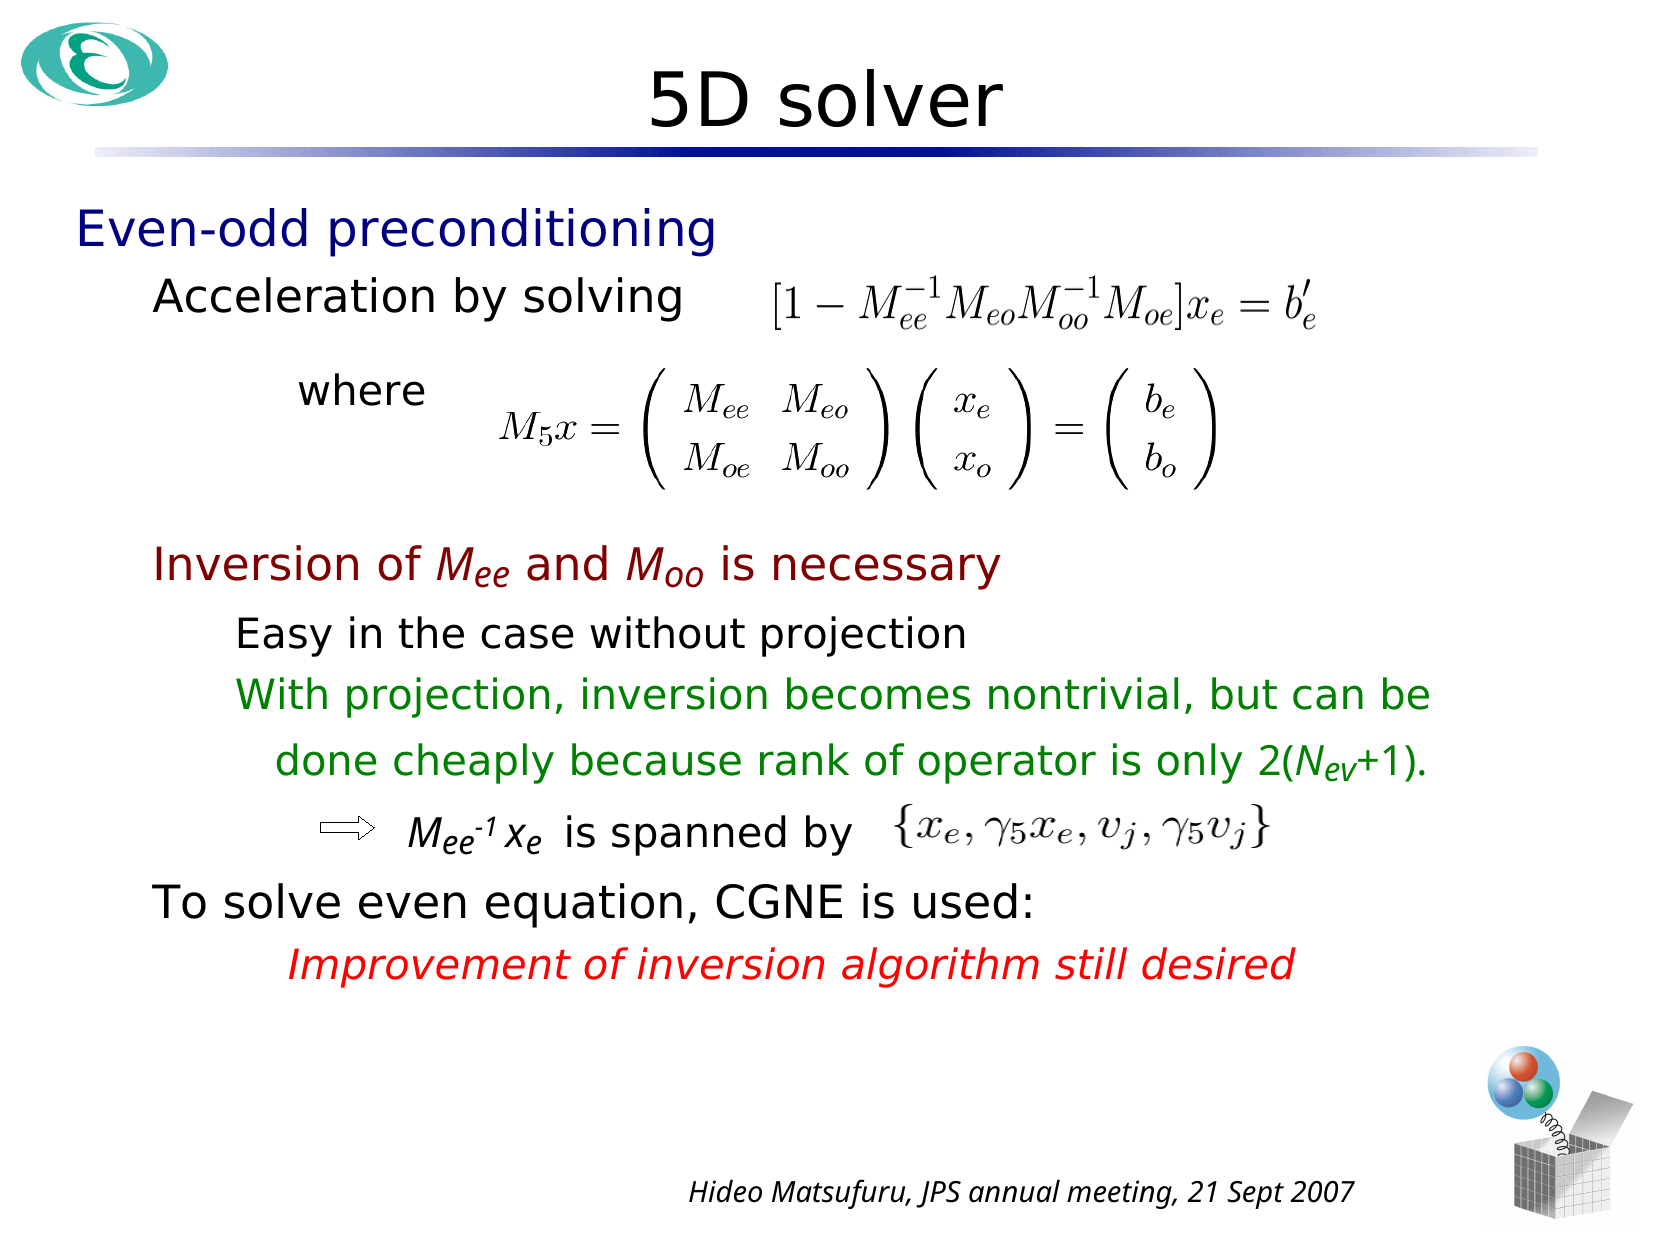

# 5D solver
Even-odd preconditioning
Acceleration by solving
where
Inversion of Mee and Moo is necessary
Easy in the case without projection
With projection, inversion becomes nontrivial, but can be
 done cheaply because rank of operator is only 2(Nev+1).
 Mee-1 xe is spanned by
To solve even equation, CGNE is used:
 Improvement of inversion algorithm still desired